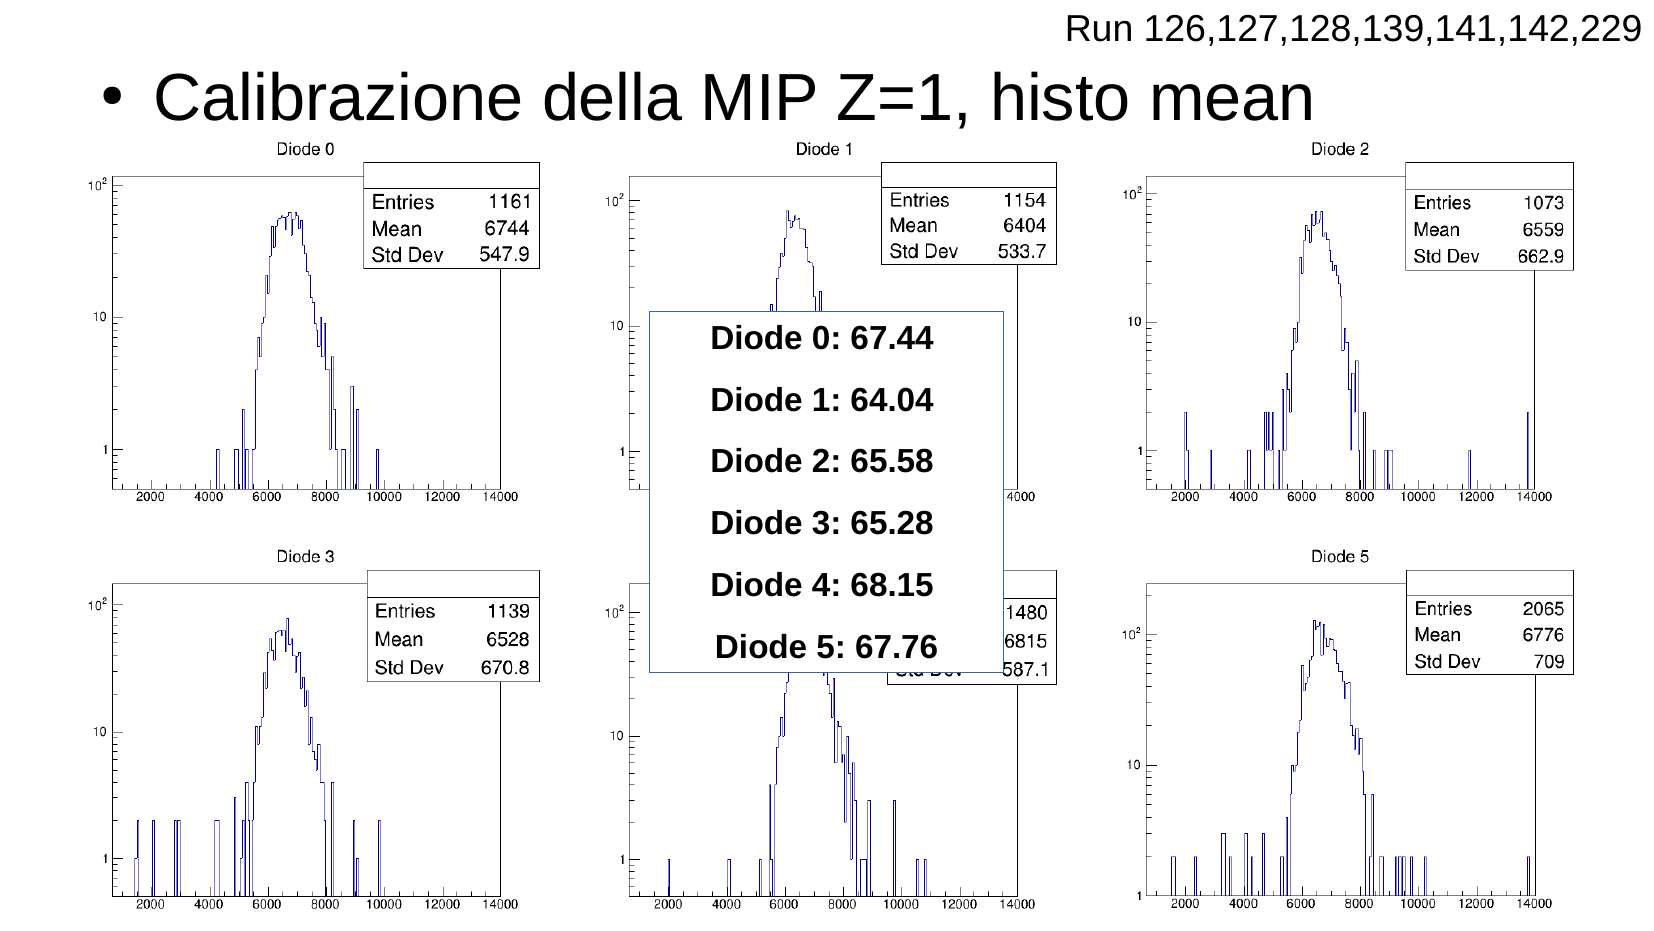

Run 126,127,128,139,141,142,229
# Calibrazione della MIP Z=1, histo mean
Diode 0: 67.44
Diode 1: 64.04
Diode 2: 65.58
Diode 3: 65.28
Diode 4: 68.15
Diode 5: 67.76